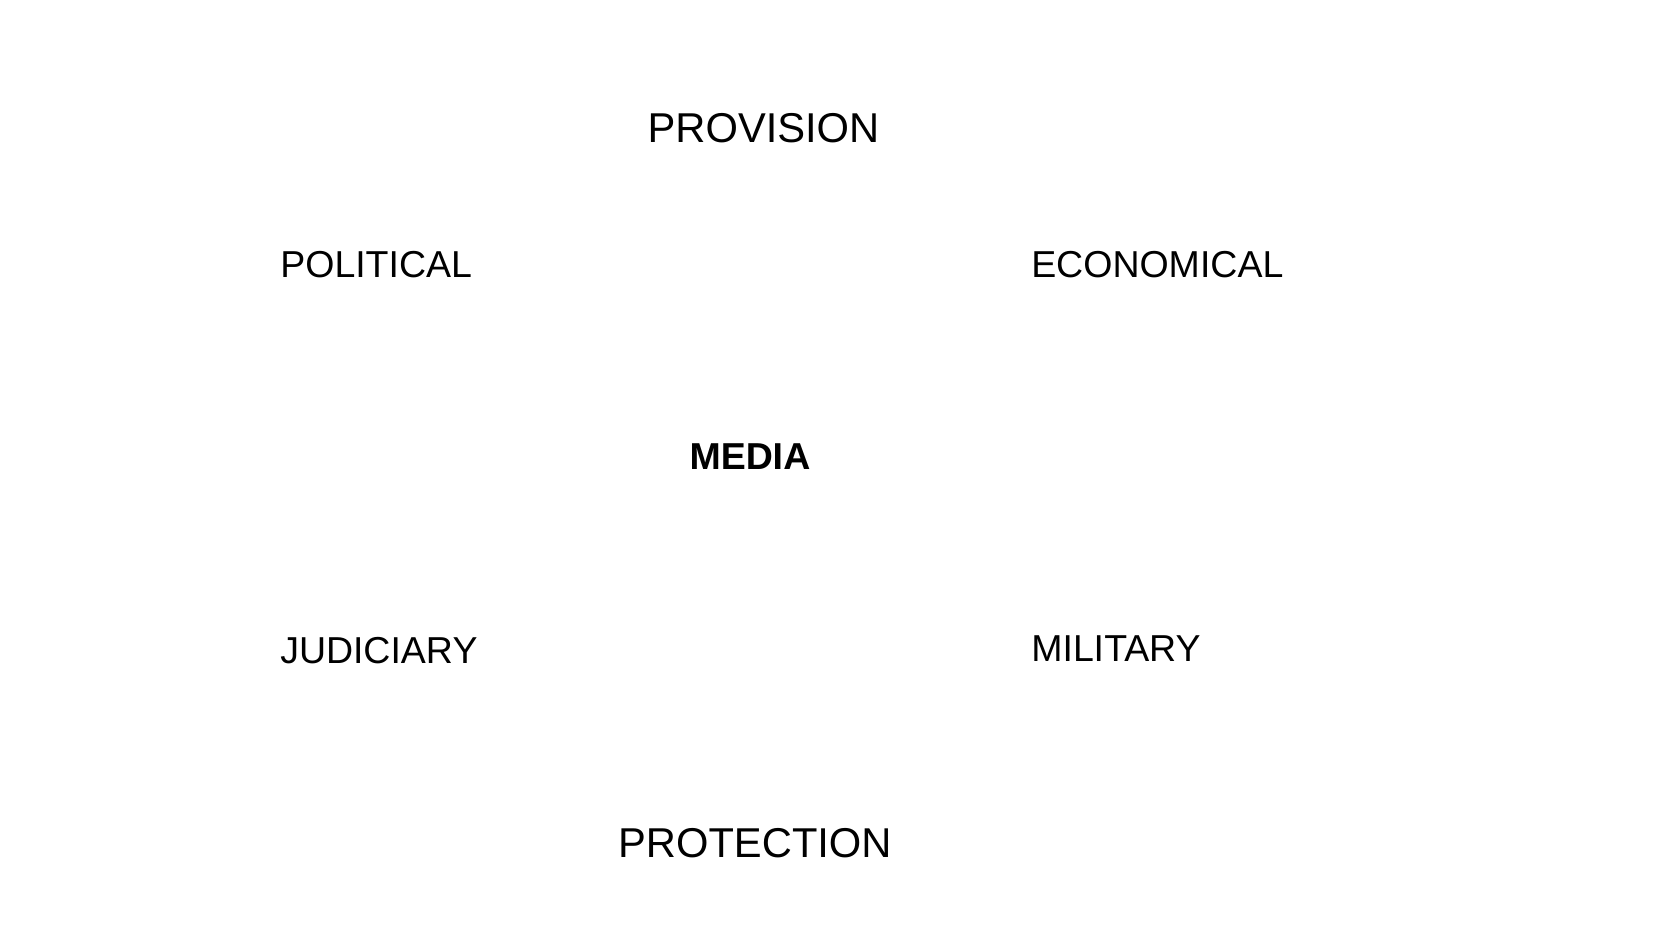

PROVISION
POLITICAL
ECONOMICAL
 MEDIA
MILITARY
JUDICIARY
PROTECTION